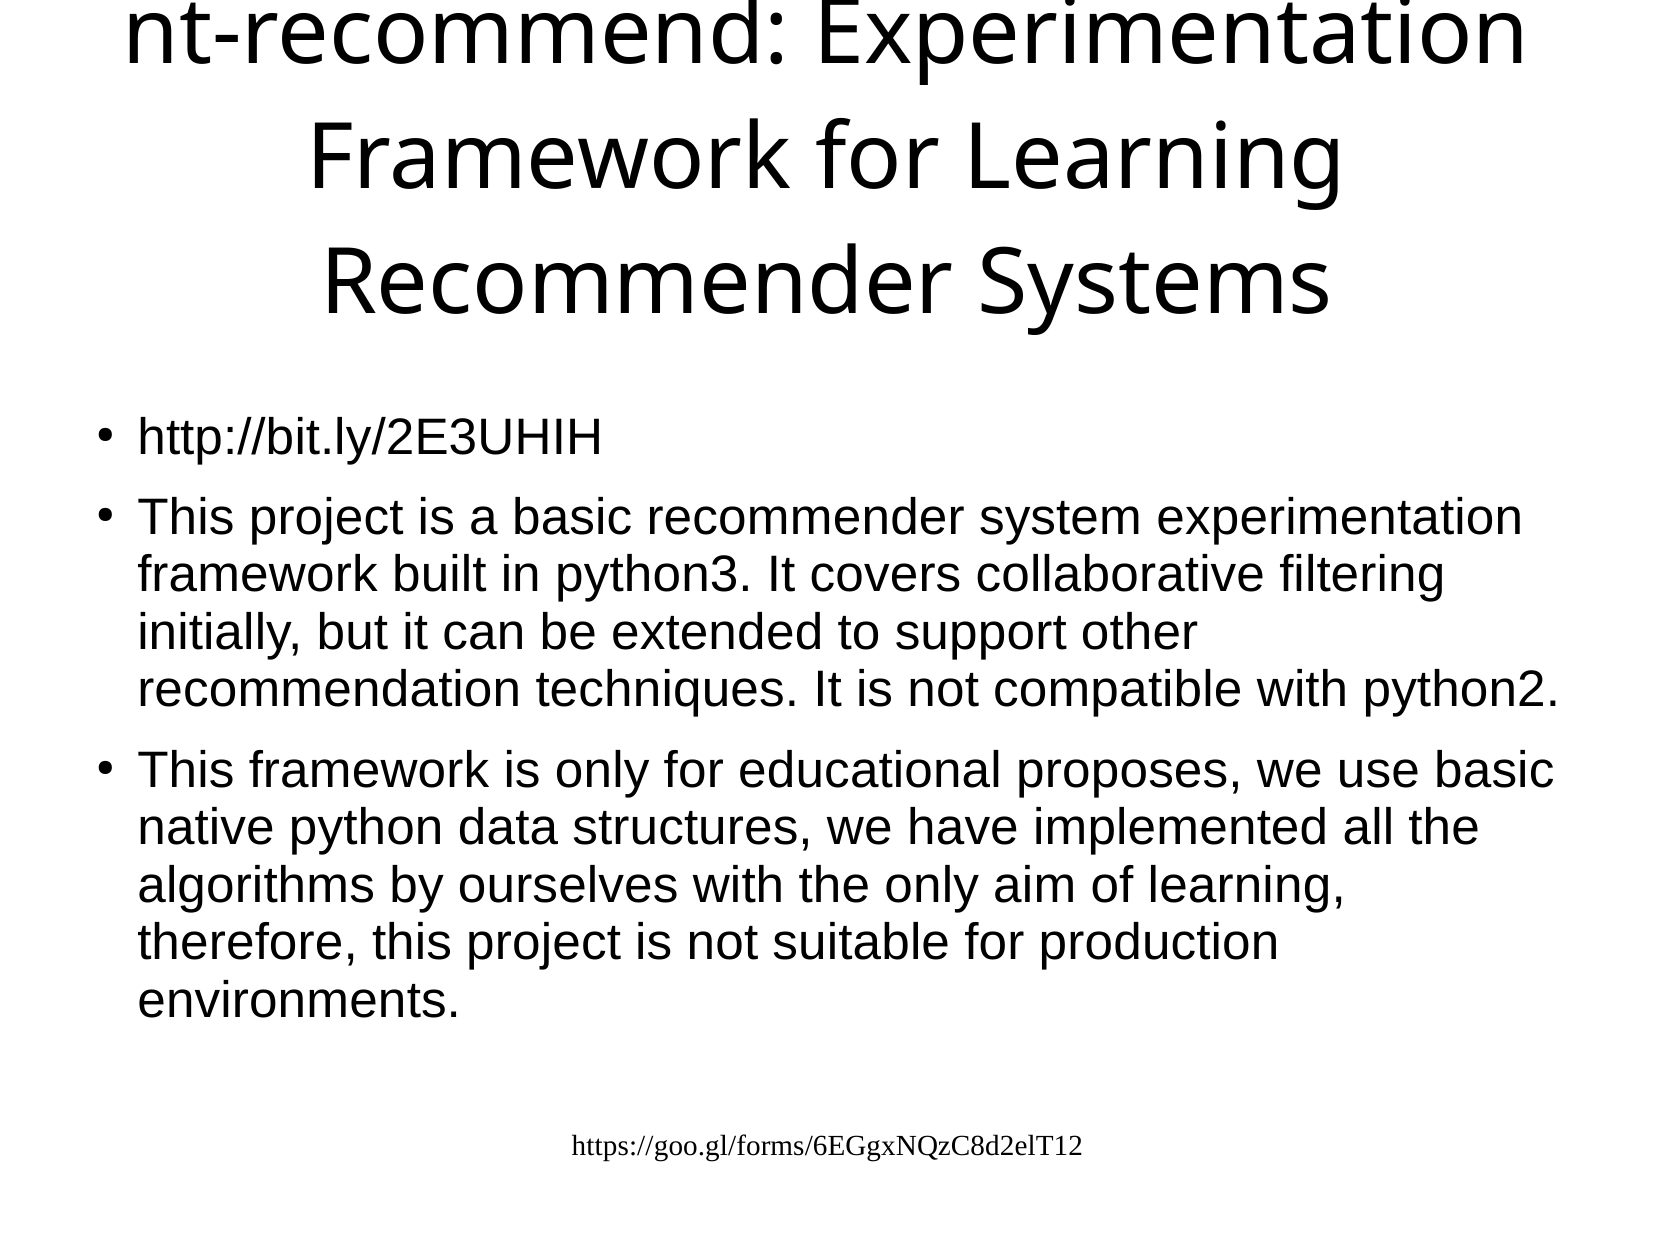

# nt-recommend: Experimentation Framework for Learning Recommender Systems
http://bit.ly/2E3UHIH
This project is a basic recommender system experimentation framework built in python3. It covers collaborative filtering initially, but it can be extended to support other recommendation techniques. It is not compatible with python2.
This framework is only for educational proposes, we use basic native python data structures, we have implemented all the algorithms by ourselves with the only aim of learning, therefore, this project is not suitable for production environments.
https://goo.gl/forms/6EGgxNQzC8d2elT12